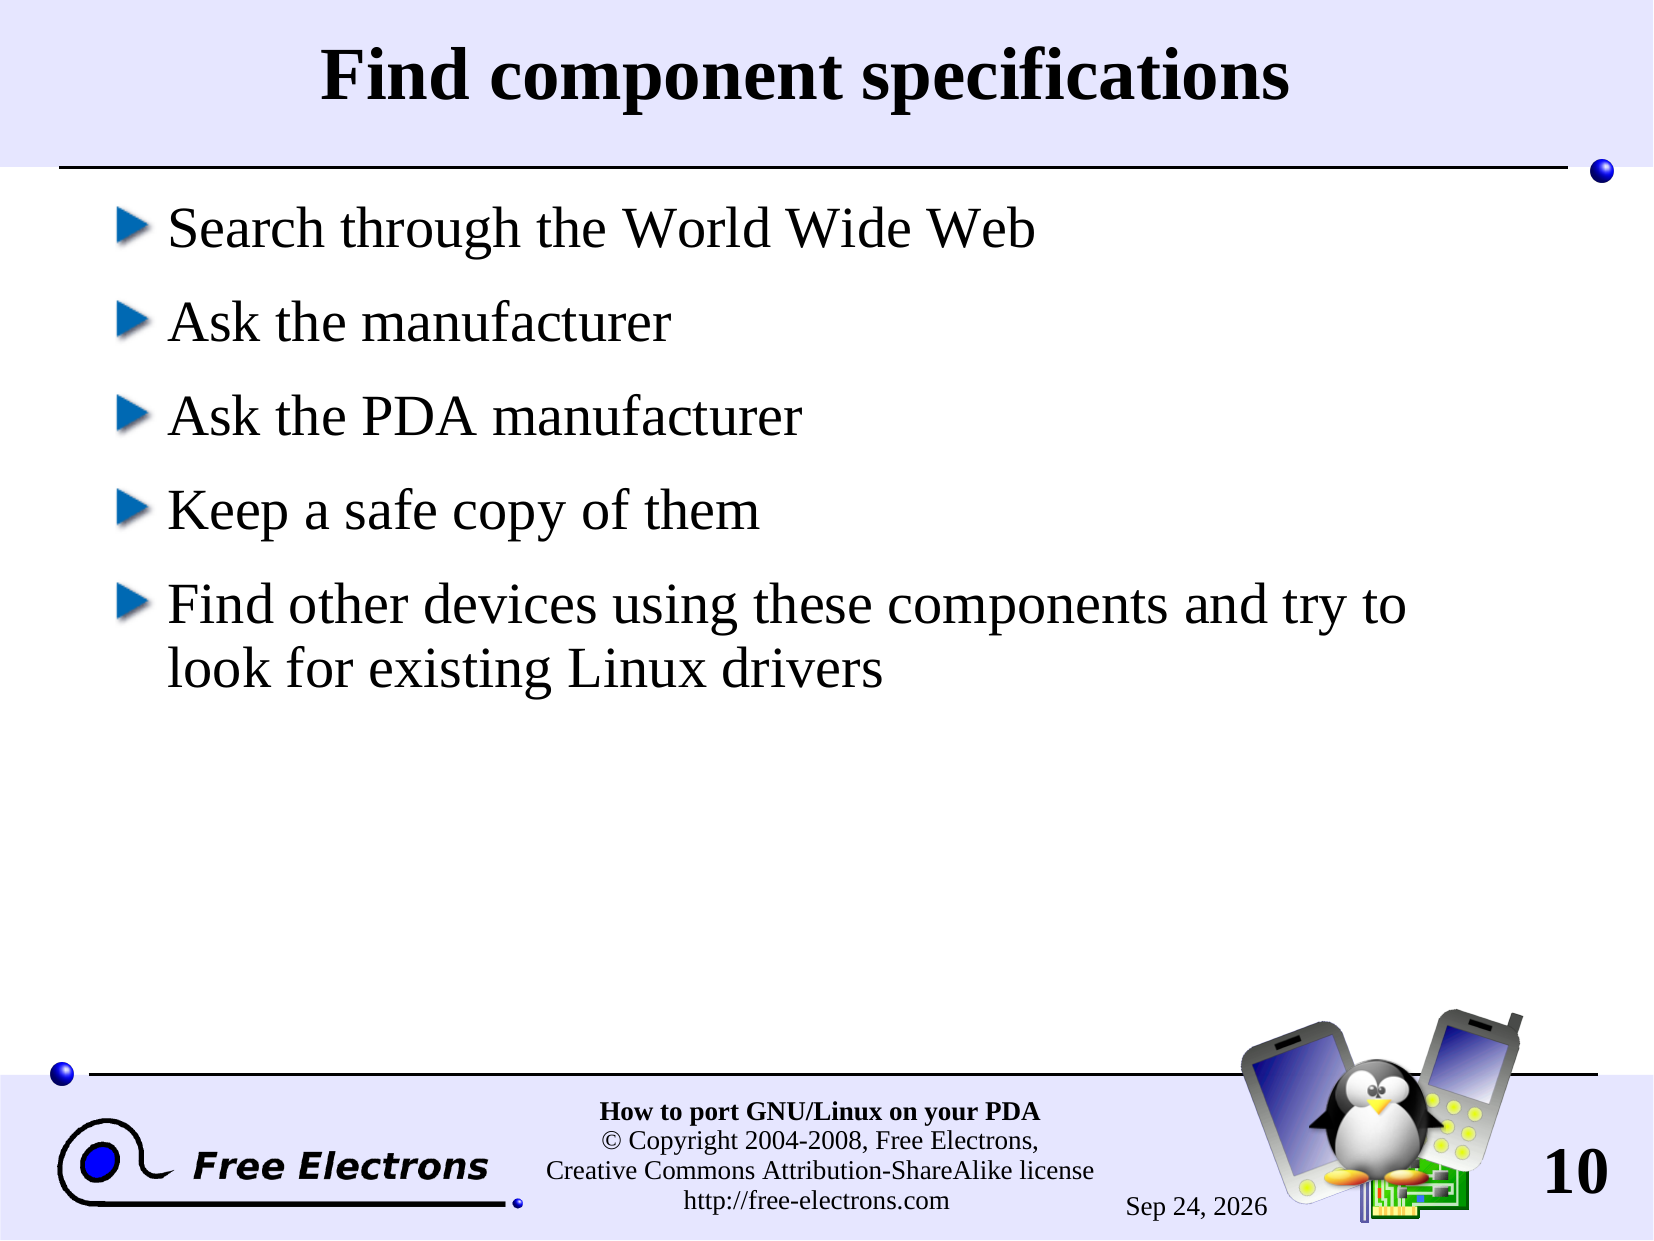

# Find component specifications
Search through the World Wide Web
Ask the manufacturer
Ask the PDA manufacturer
Keep a safe copy of them
Find other devices using these components and try to look for existing Linux drivers